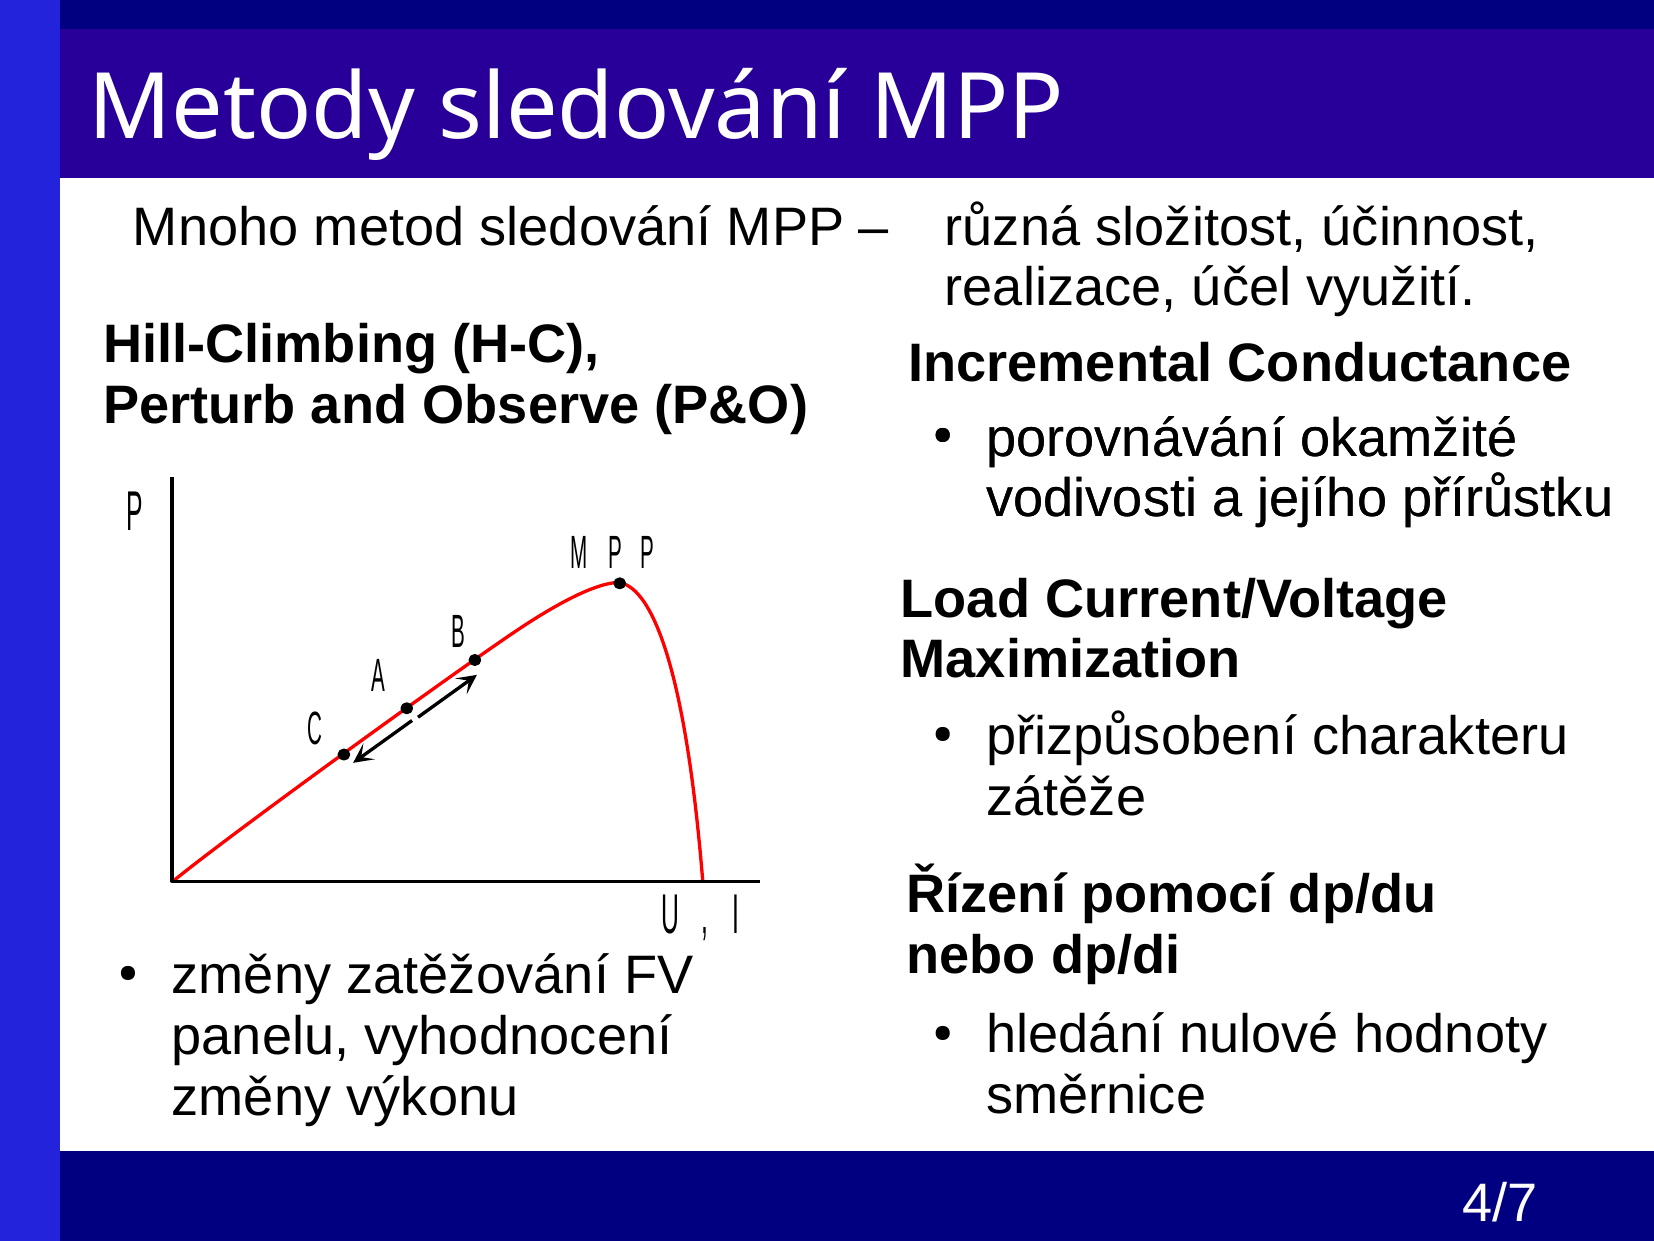

# Metody sledování MPP
Mnoho metod sledování MPP – 	různá složitost, účinnost,
										 	realizace, účel využití.
Hill-Climbing (H-C),
Perturb and Observe (P&O)
Incremental Conductance
porovnávání okamžité vodivosti a jejího přírůstku
porovnávání okamžité vodivosti a jejího přírůstku
Load Current/Voltage Maximization
přizpůsobení charakteru zátěže
Řízení pomocí dp/du
nebo dp/di
změny zatěžování FV panelu, vyhodnocení změny výkonu
hledání nulové hodnoty směrnice